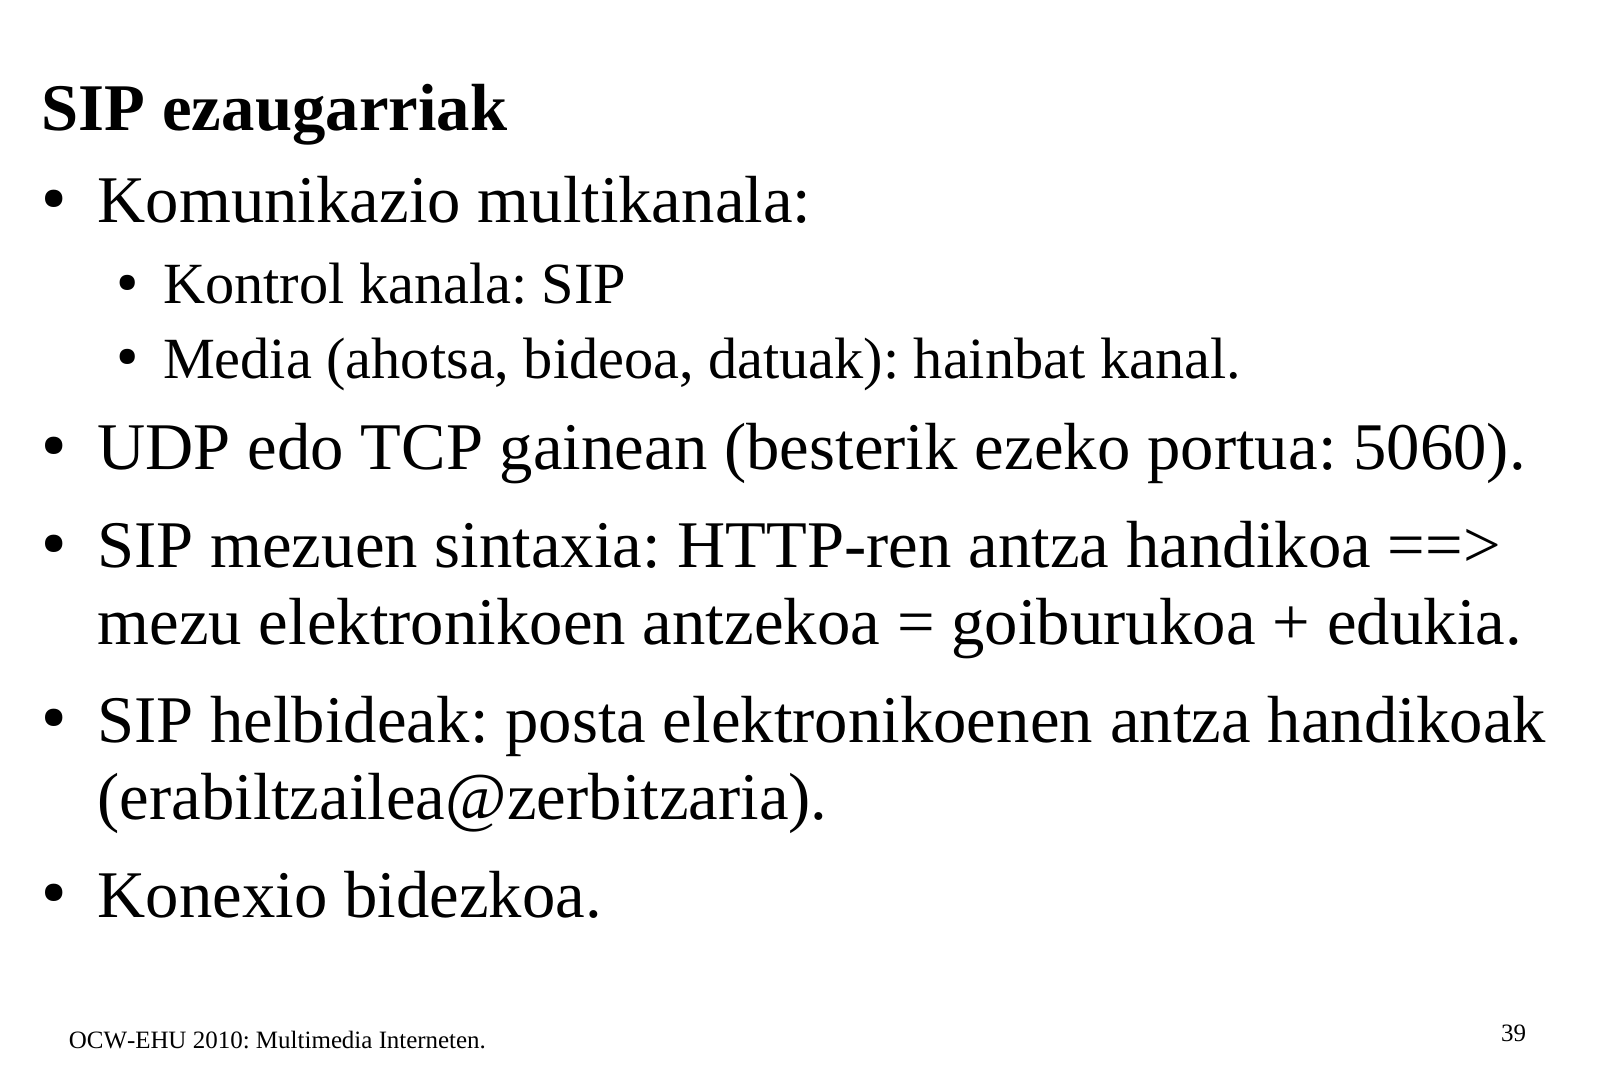

# SIP ezaugarriak
Komunikazio multikanala:
Kontrol kanala: SIP
Media (ahotsa, bideoa, datuak): hainbat kanal.
UDP edo TCP gainean (besterik ezeko portua: 5060).
SIP mezuen sintaxia: HTTP-ren antza handikoa ==> mezu elektronikoen antzekoa = goiburukoa + edukia.
SIP helbideak: posta elektronikoenen antza handikoak (erabiltzailea@zerbitzaria).
Konexio bidezkoa.
39